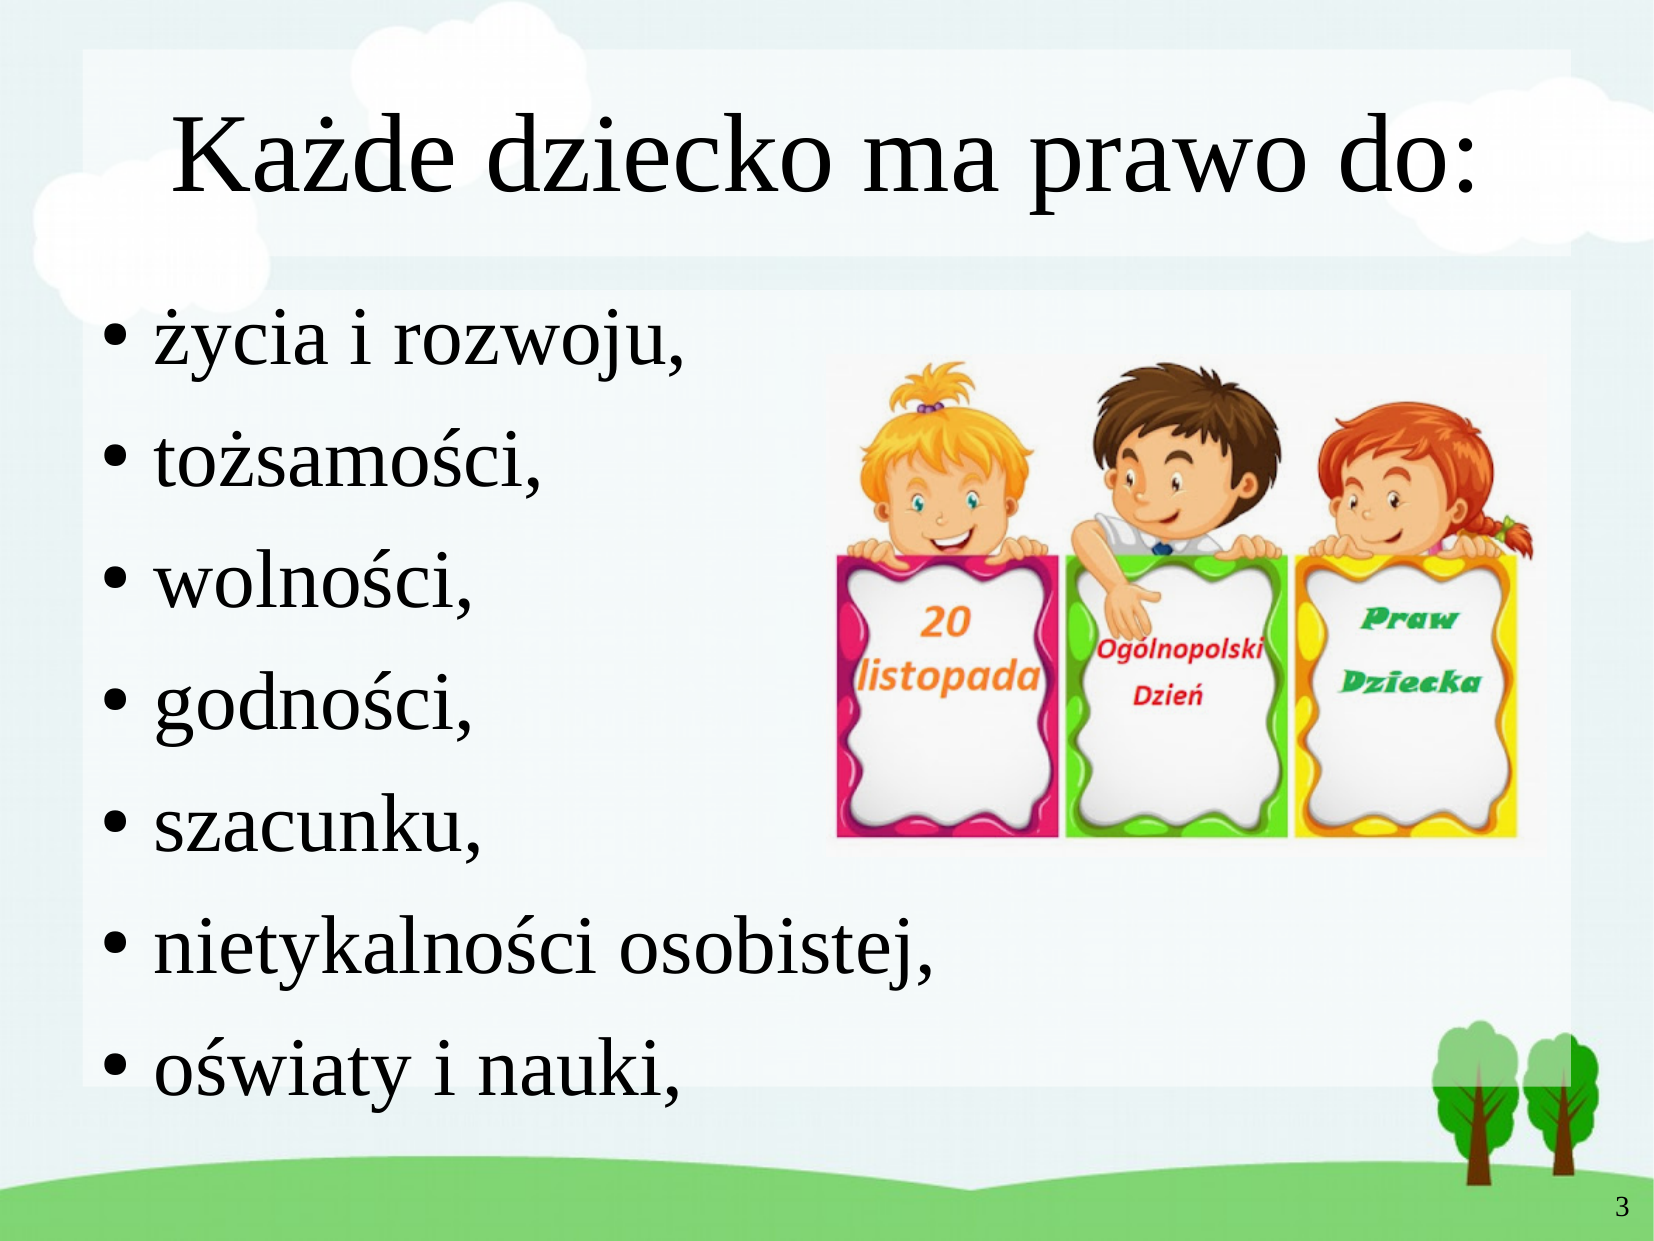

# Każde dziecko ma prawo do:
życia i rozwoju,
tożsamości,
wolności,
godności,
szacunku,
nietykalności osobistej,
oświaty i nauki,
3